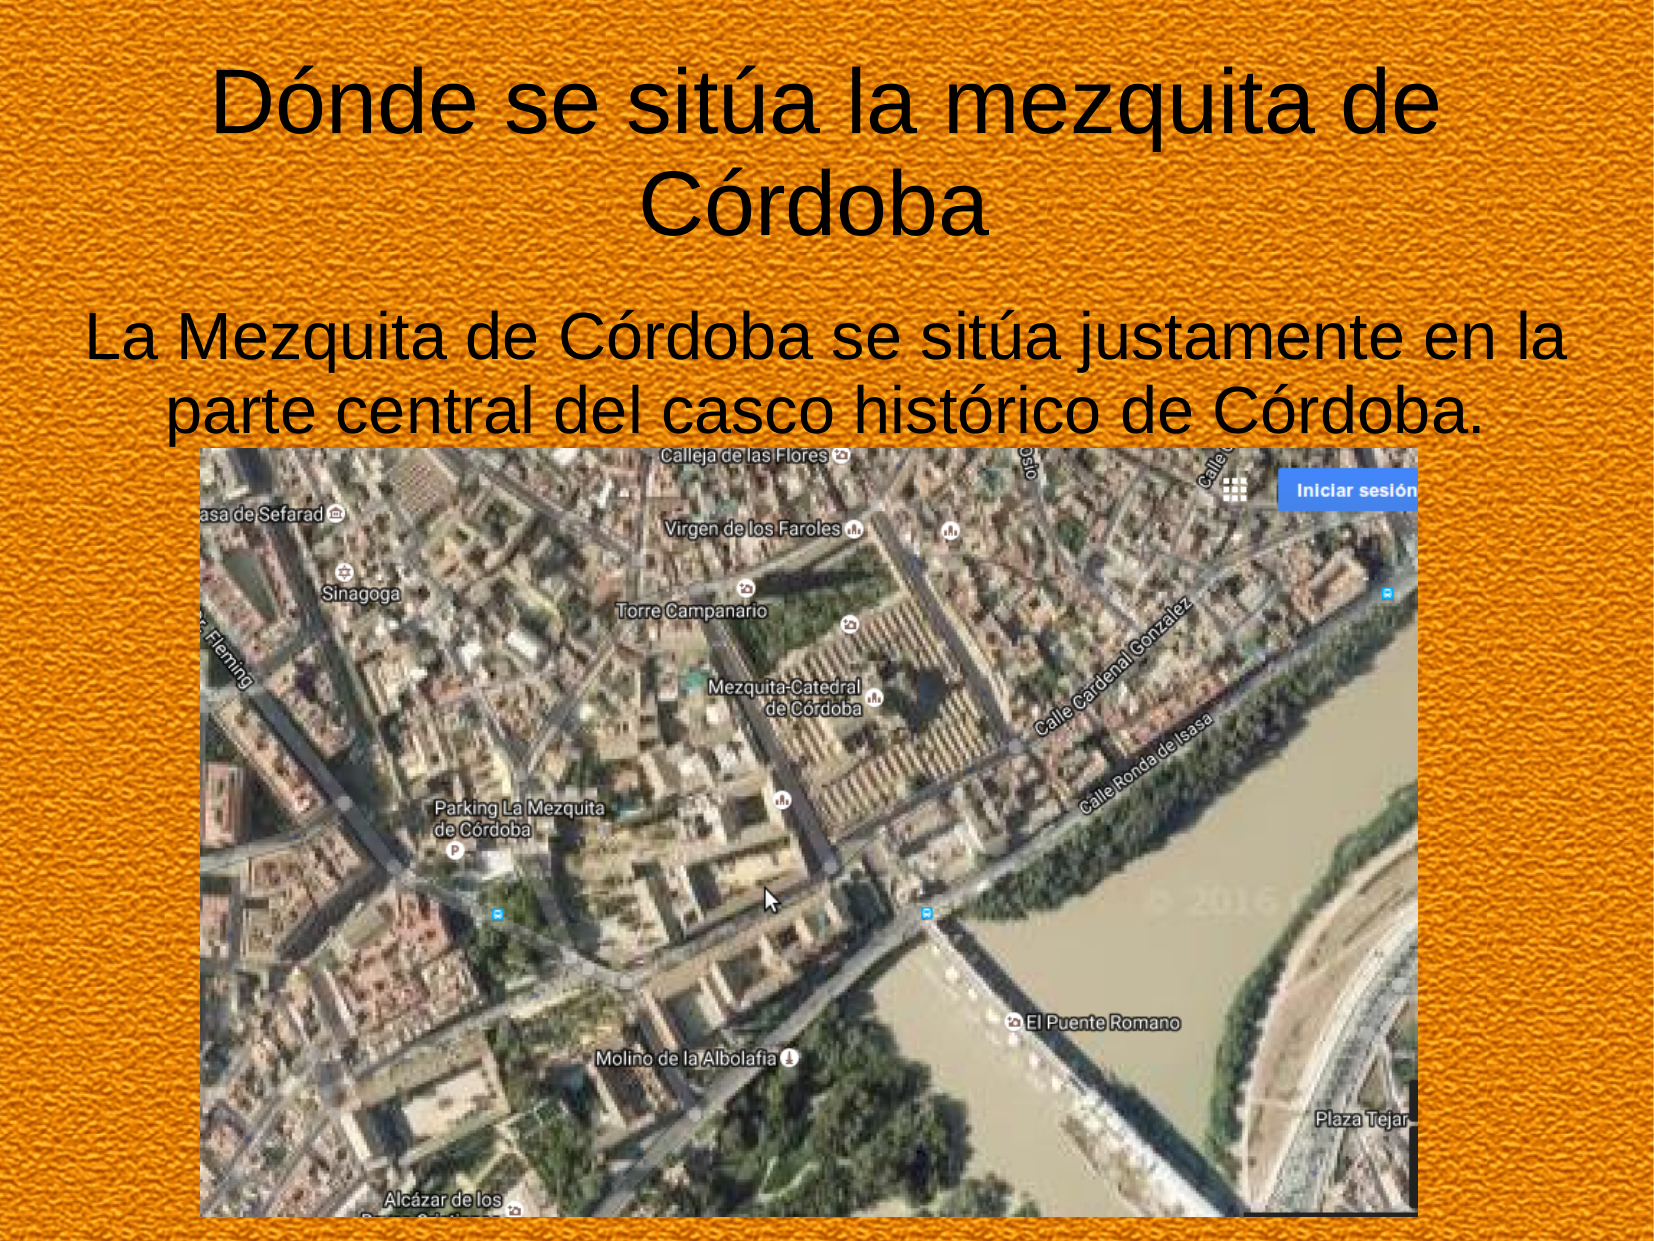

# Dónde se sitúa la mezquita de Córdoba
La Mezquita de Córdoba se sitúa justamente en la parte central del casco histórico de Córdoba.